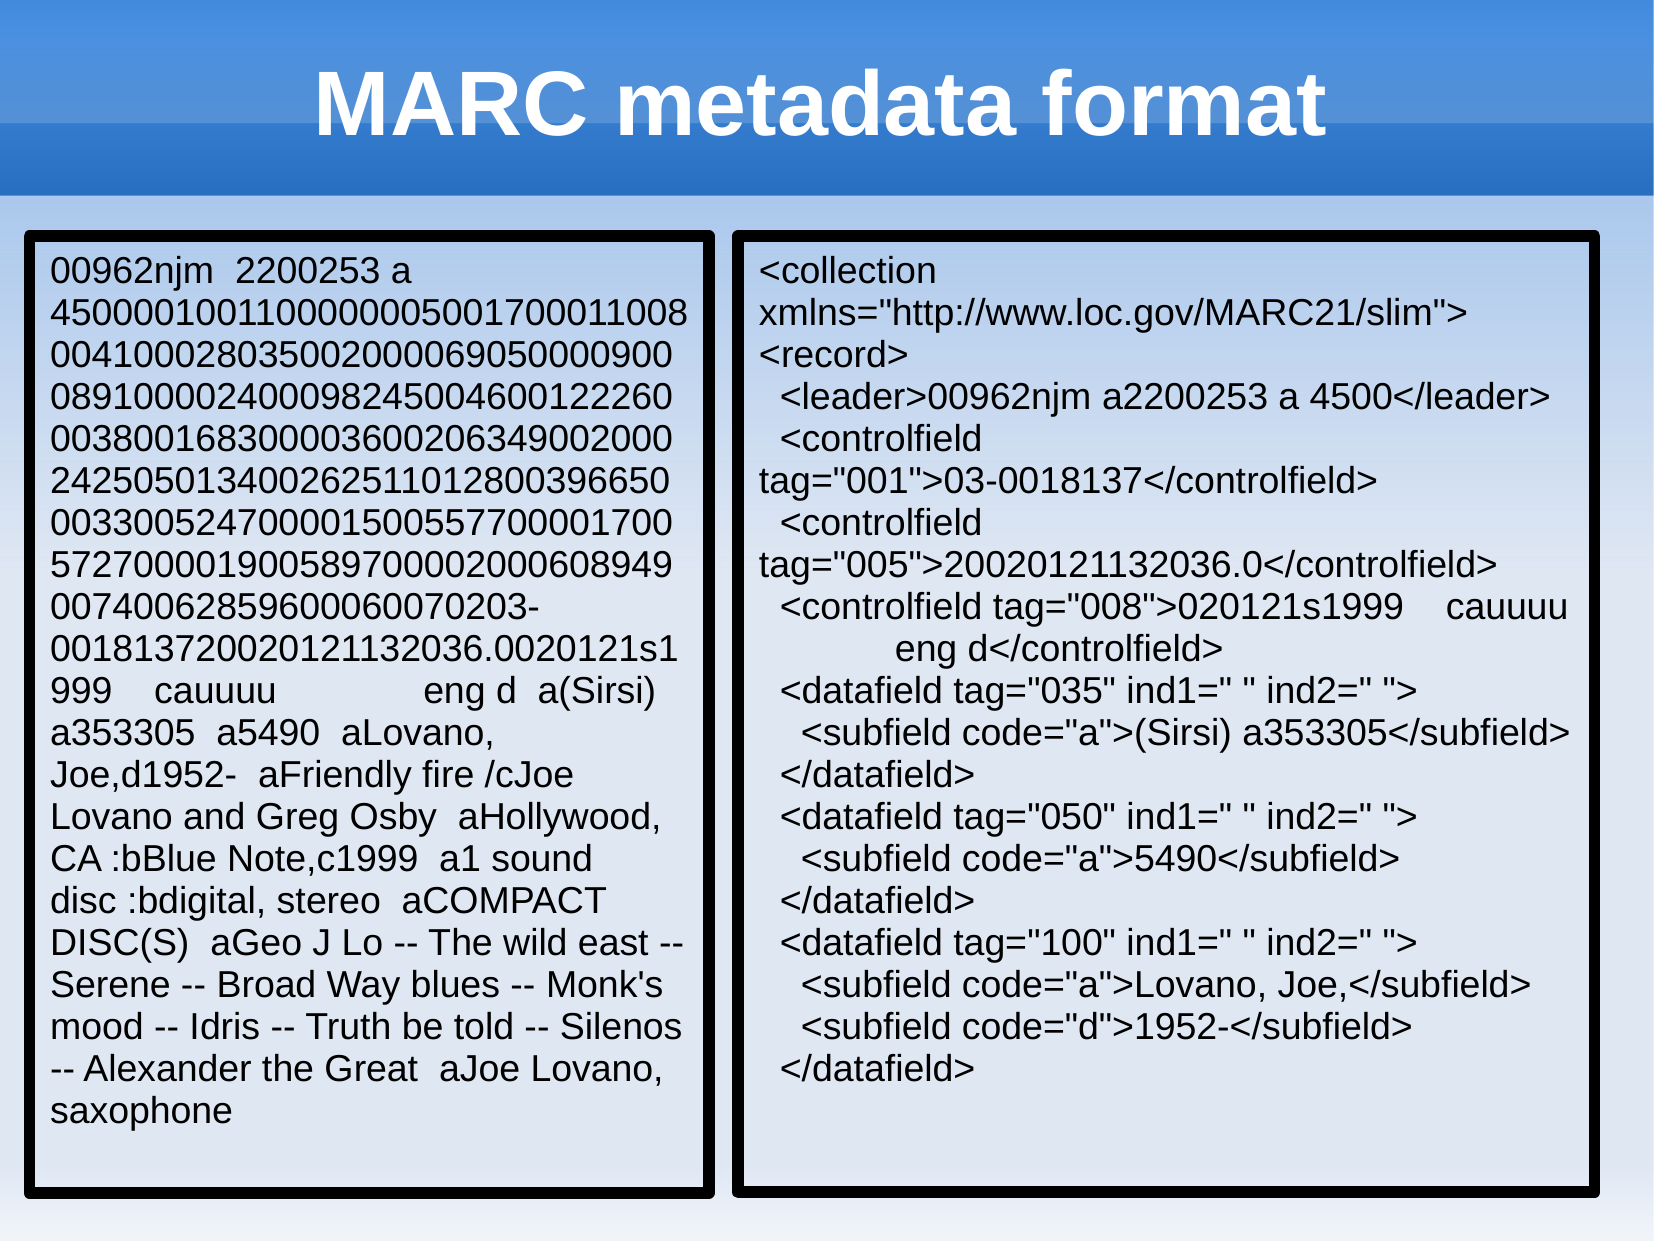

# MARC metadata format
00962njm 2200253 a 450000100110000000500170001100800410002803500200006905000090008910000240009824500460012226000380016830000360020634900200024250501340026251101280039665000330052470000150055770000170057270000190058970000200060894900740062859600060070203-001813720020121132036.0020121s1999 cauuuu eng d a(Sirsi) a353305 a5490 aLovano, Joe,d1952- aFriendly fire /cJoe Lovano and Greg Osby aHollywood, CA :bBlue Note,c1999 a1 sound disc :bdigital, stereo aCOMPACT DISC(S) aGeo J Lo -- The wild east -- Serene -- Broad Way blues -- Monk's mood -- Idris -- Truth be told -- Silenos -- Alexander the Great aJoe Lovano, saxophone
<collection xmlns="http://www.loc.gov/MARC21/slim">
<record>
 <leader>00962njm a2200253 a 4500</leader>
 <controlfield tag="001">03-0018137</controlfield>
 <controlfield tag="005">20020121132036.0</controlfield>
 <controlfield tag="008">020121s1999 cauuuu eng d</controlfield>
 <datafield tag="035" ind1=" " ind2=" ">
 <subfield code="a">(Sirsi) a353305</subfield>
 </datafield>
 <datafield tag="050" ind1=" " ind2=" ">
 <subfield code="a">5490</subfield>
 </datafield>
 <datafield tag="100" ind1=" " ind2=" ">
 <subfield code="a">Lovano, Joe,</subfield>
 <subfield code="d">1952-</subfield>
 </datafield>